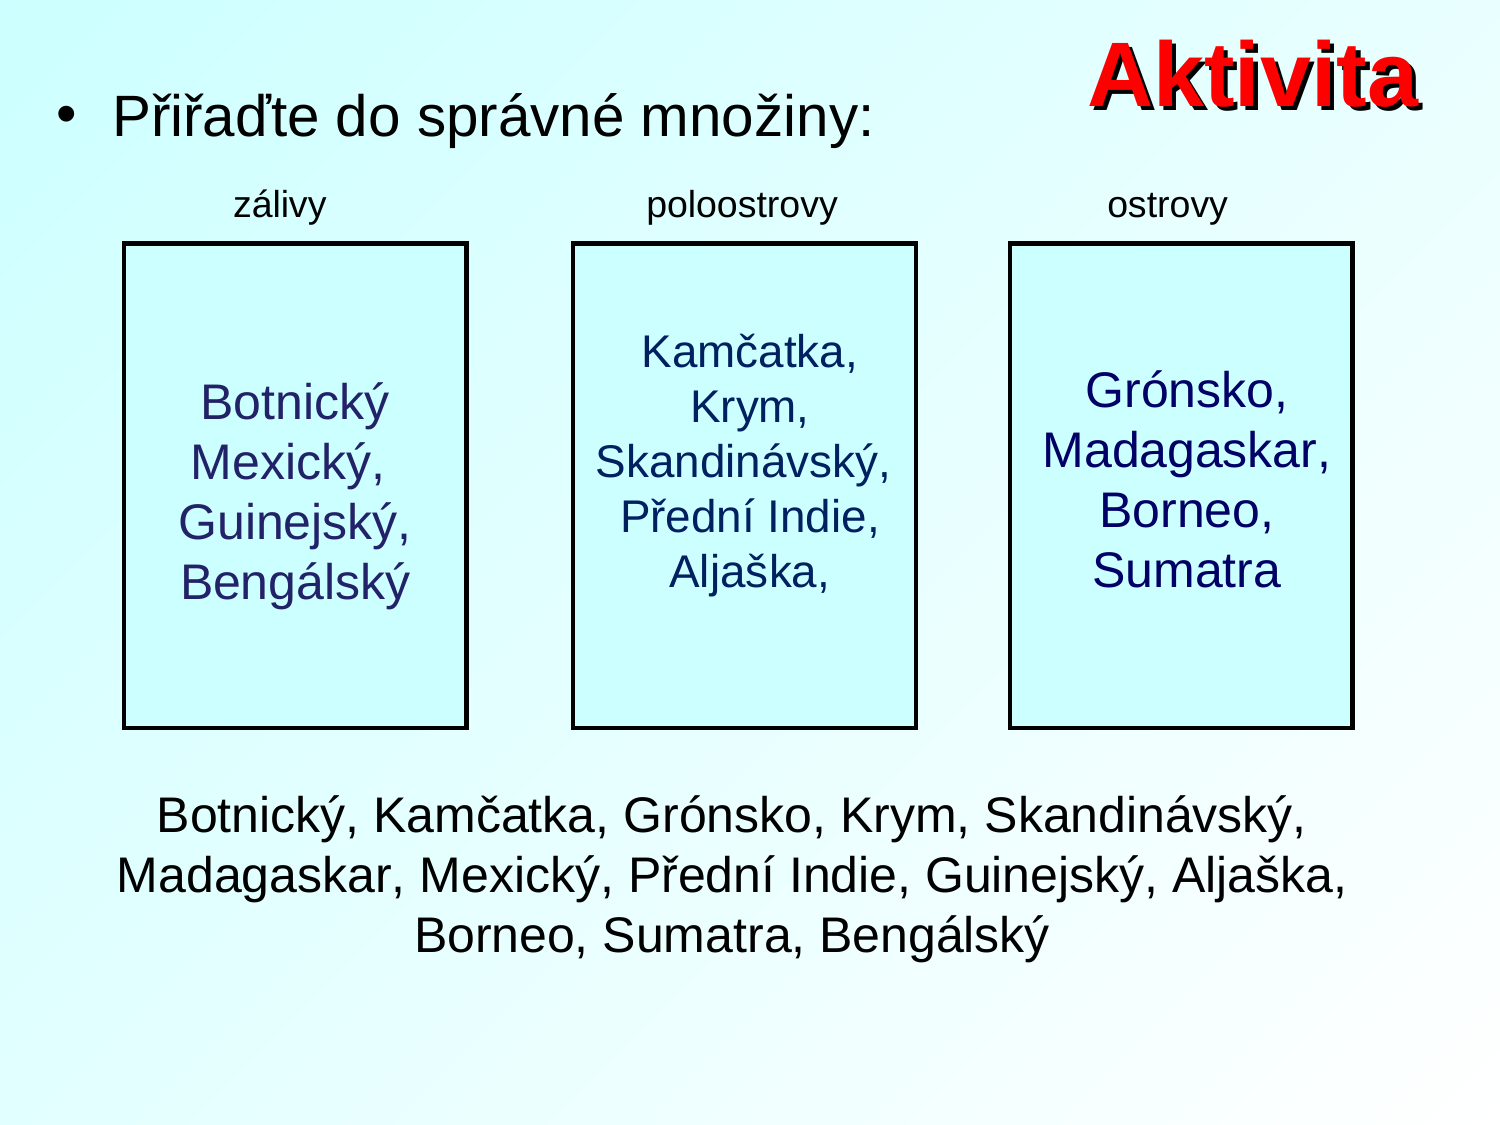

# Aktivita
Přiřaďte do správné množiny:
zálivy
poloostrovy
ostrovy
Kamčatka,
Krym,
Skandinávský,
Přední Indie,
Aljaška,
Grónsko,
Madagaskar,
Borneo,
Sumatra
Botnický
Mexický,
Guinejský,
Bengálský
Botnický, Kamčatka, Grónsko, Krym, Skandinávský, Madagaskar, Mexický, Přední Indie, Guinejský, Aljaška, Borneo, Sumatra, Bengálský